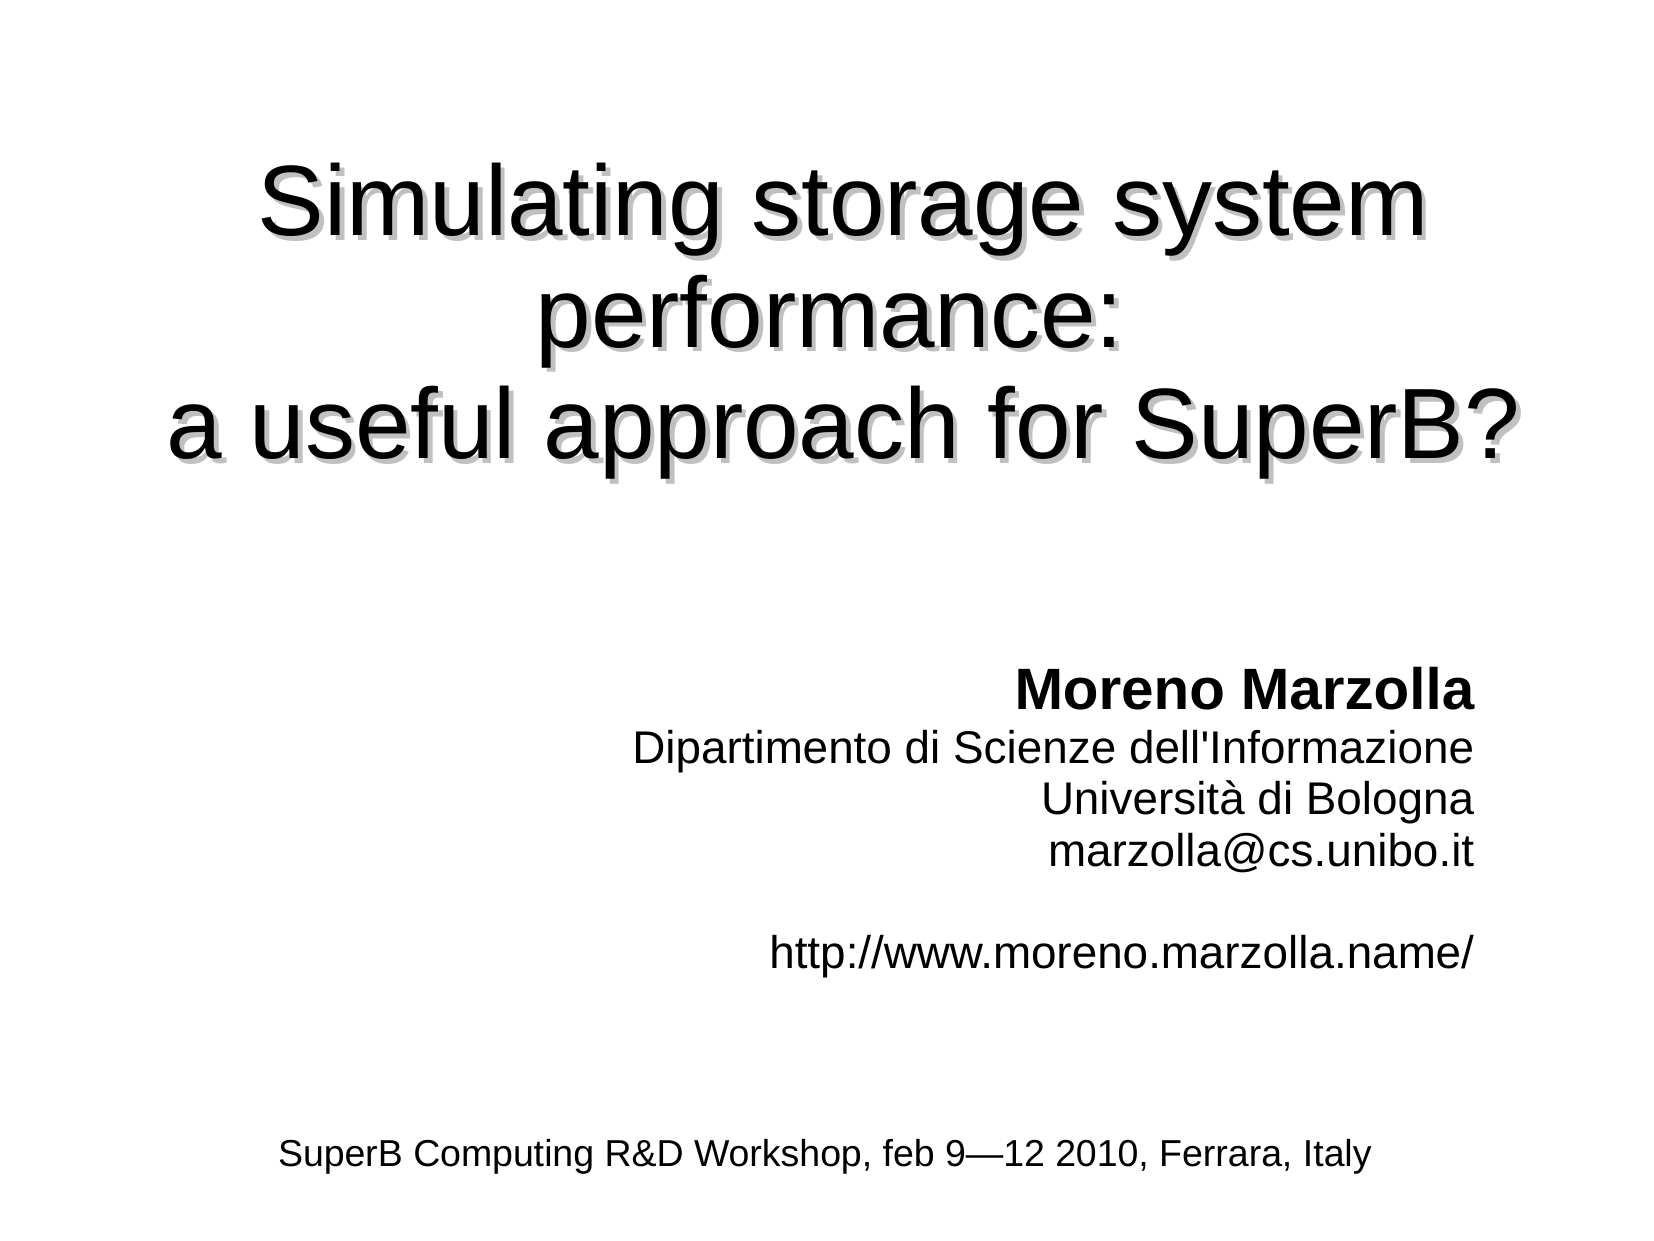

Simulating storage system performance:
a useful approach for SuperB?
Moreno Marzolla
Dipartimento di Scienze dell'Informazione
Università di Bologna
marzolla@cs.unibo.it
http://www.moreno.marzolla.name/
SuperB Computing R&D Workshop, feb 9—12 2010, Ferrara, Italy